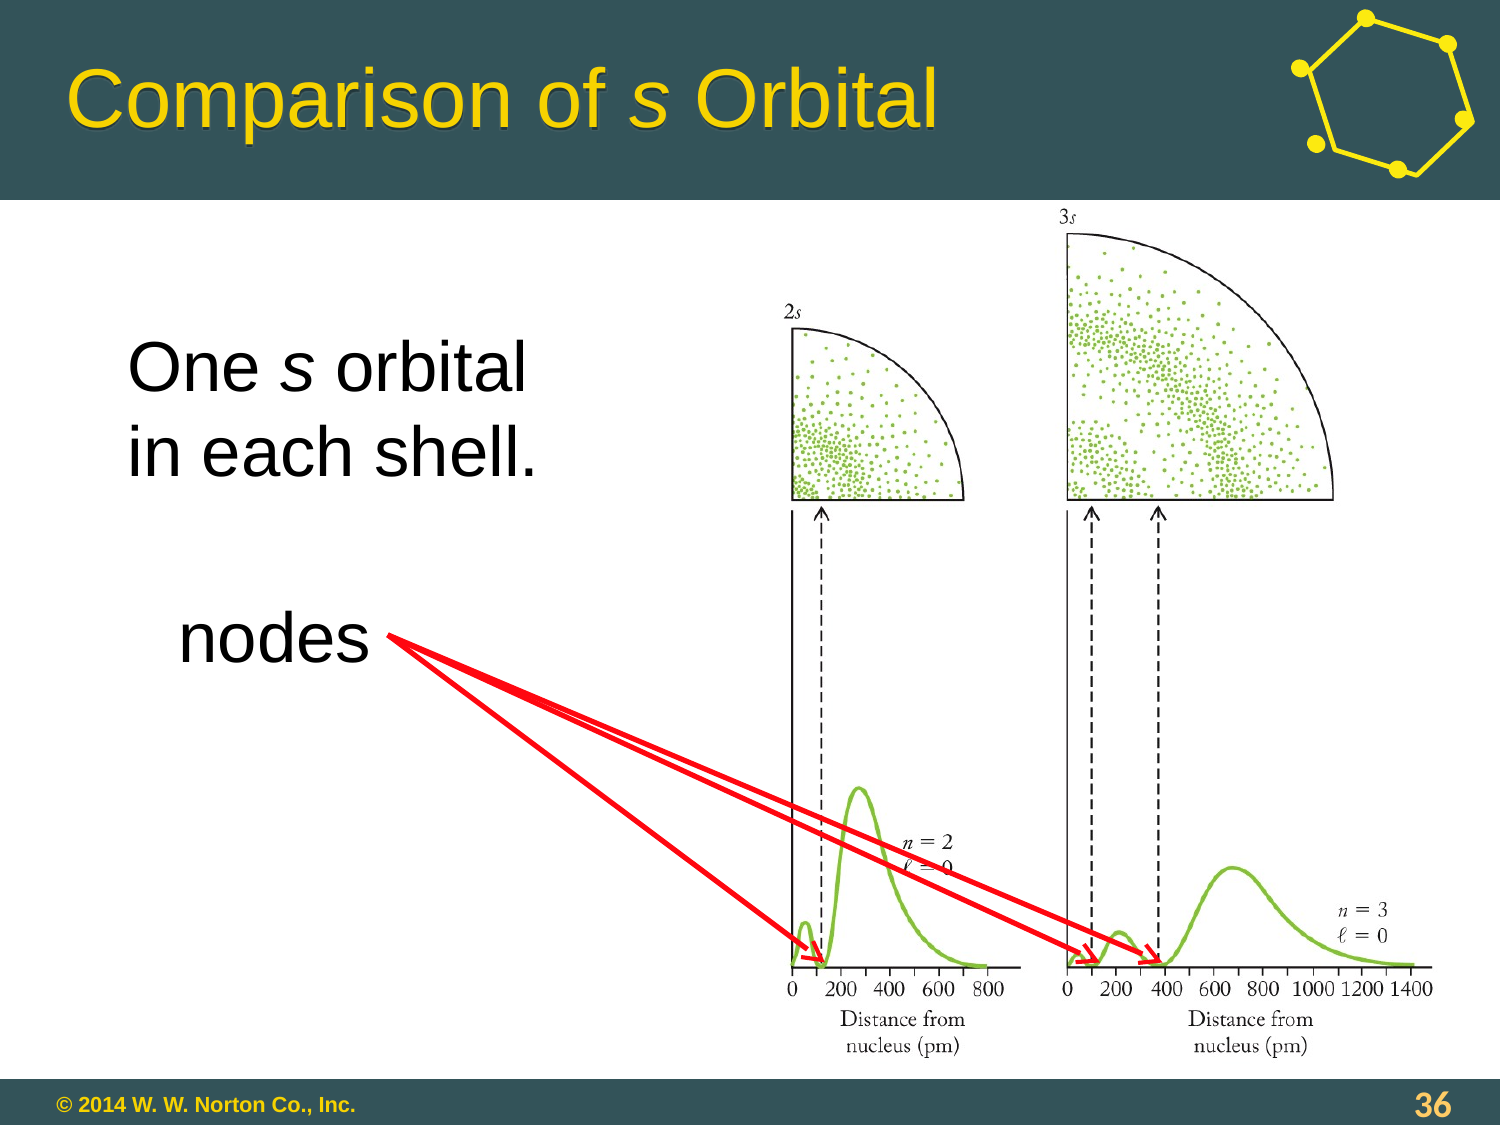

# Comparison of s Orbital
One s orbital in each shell.
nodes